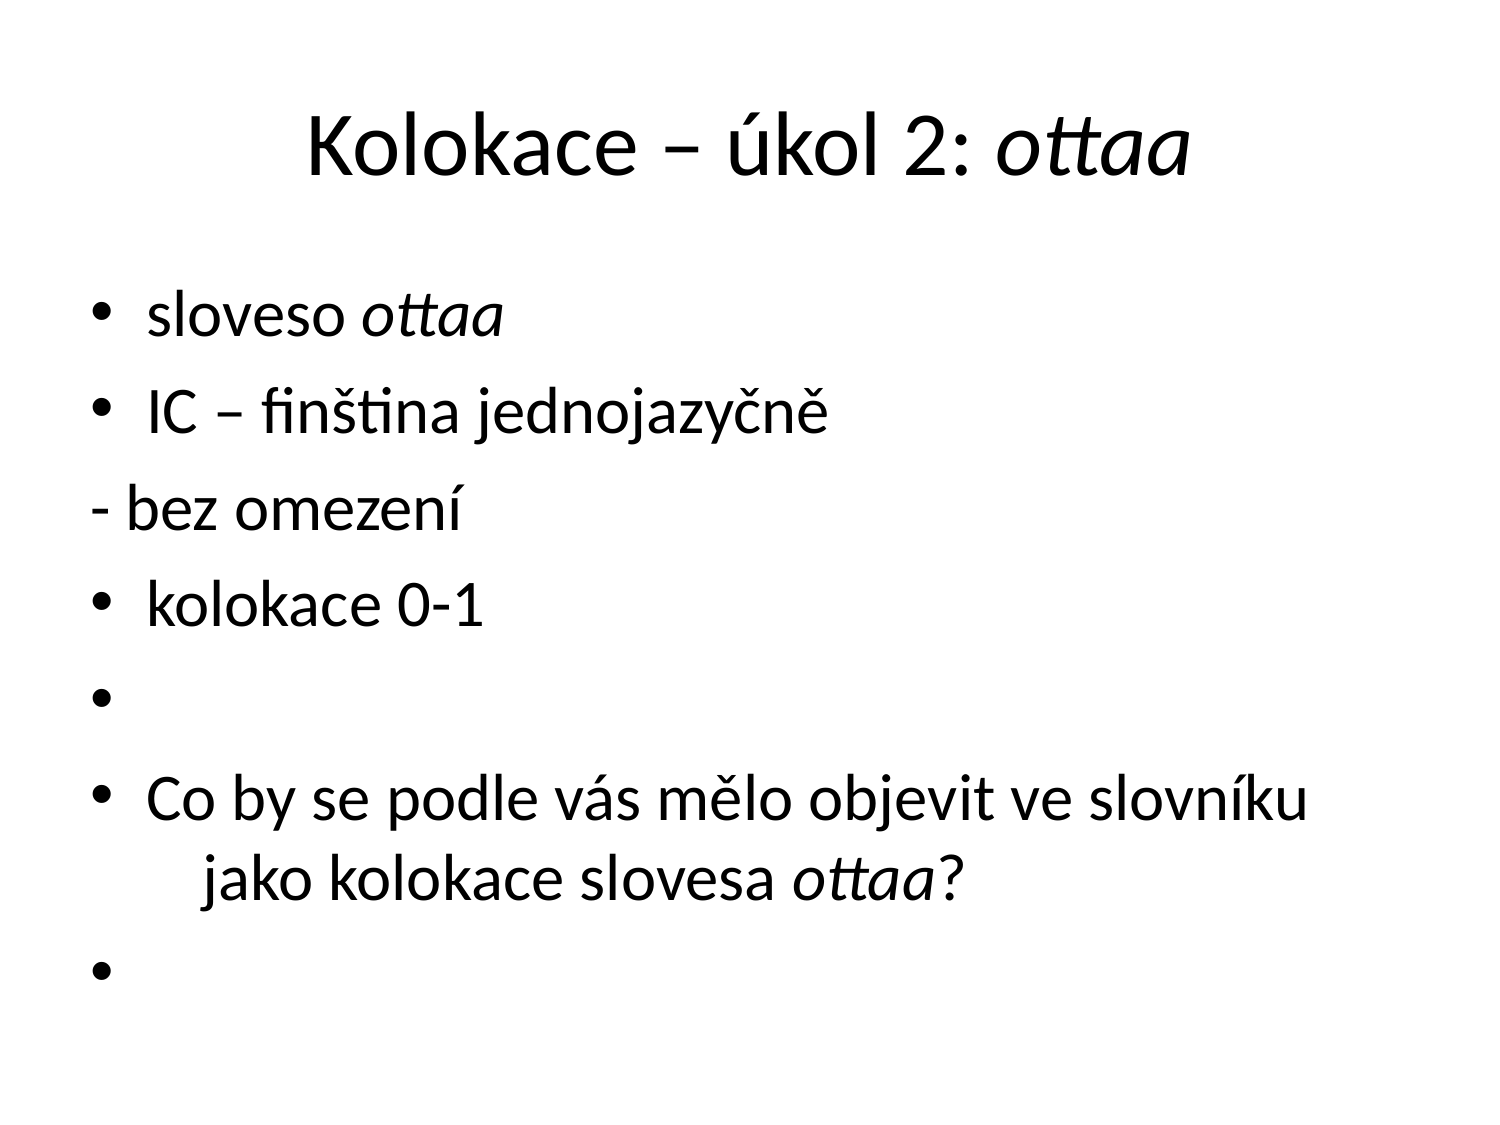

# Kolokace – úkol 2: ottaa
sloveso ottaa
IC – finština jednojazyčně
- bez omezení
kolokace 0-1
Co by se podle vás mělo objevit ve slovníku jako kolokace slovesa ottaa?